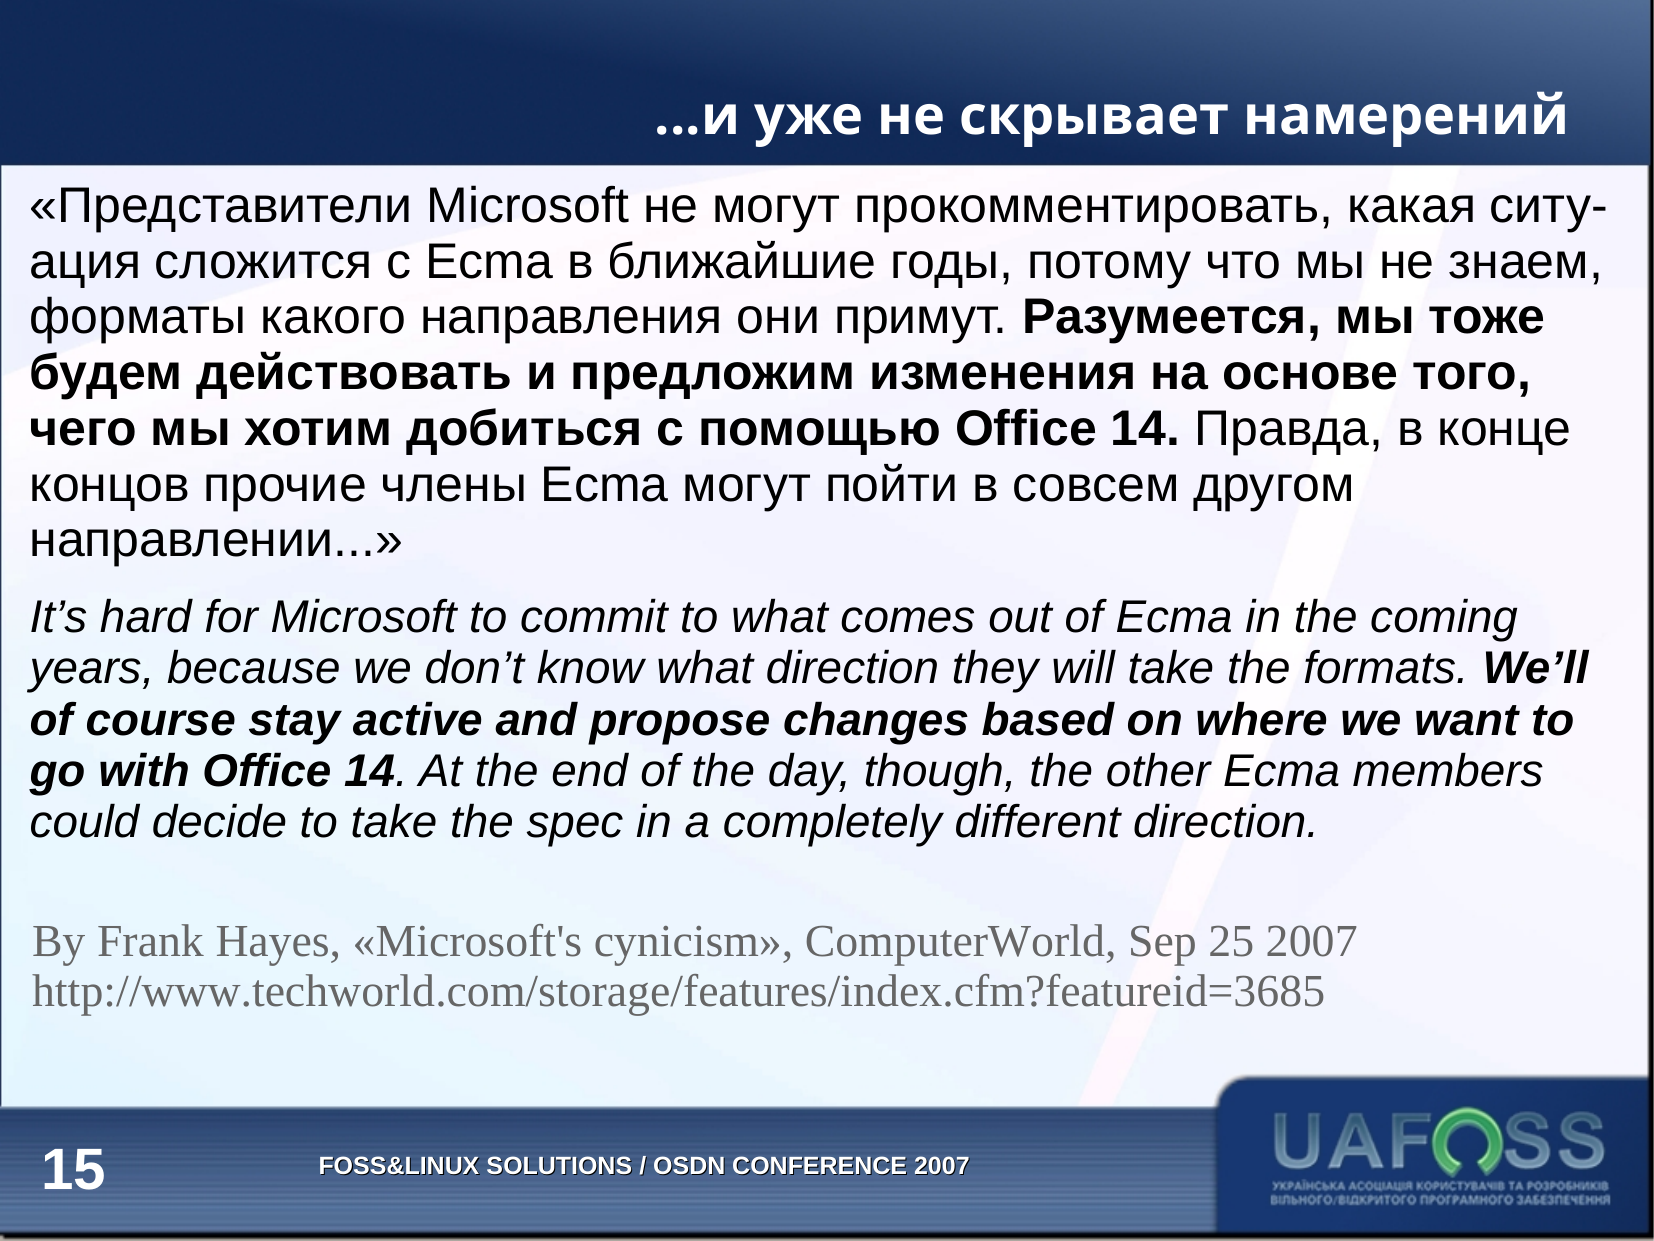

...и уже не скрывает намерений
# «Представители Microsoft не могут прокомментировать, какая ситу-ация сложится с Ecma в ближайшие годы, потому что мы не знаем, форматы какого направления они примут. Разумеется, мы тоже будем действовать и предложим изменения на основе того, чего мы хотим добиться с помощью Office 14. Правда, в конце концов прочие члены Ecma могут пойти в совсем другом направлении...»
It’s hard for Microsoft to commit to what comes out of Ecma in the coming years, because we don’t know what direction they will take the formats. We’ll of course stay active and propose changes based on where we want to go with Office 14. At the end of the day, though, the other Ecma members could decide to take the spec in a completely different direction.
By Frank Hayes, «Microsoft's cynicism», ComputerWorld, Sep 25 2007
http://www.techworld.com/storage/features/index.cfm?featureid=3685
FOSS&LINUX SOLUTIONS / OSDN CONFERENCE 2007